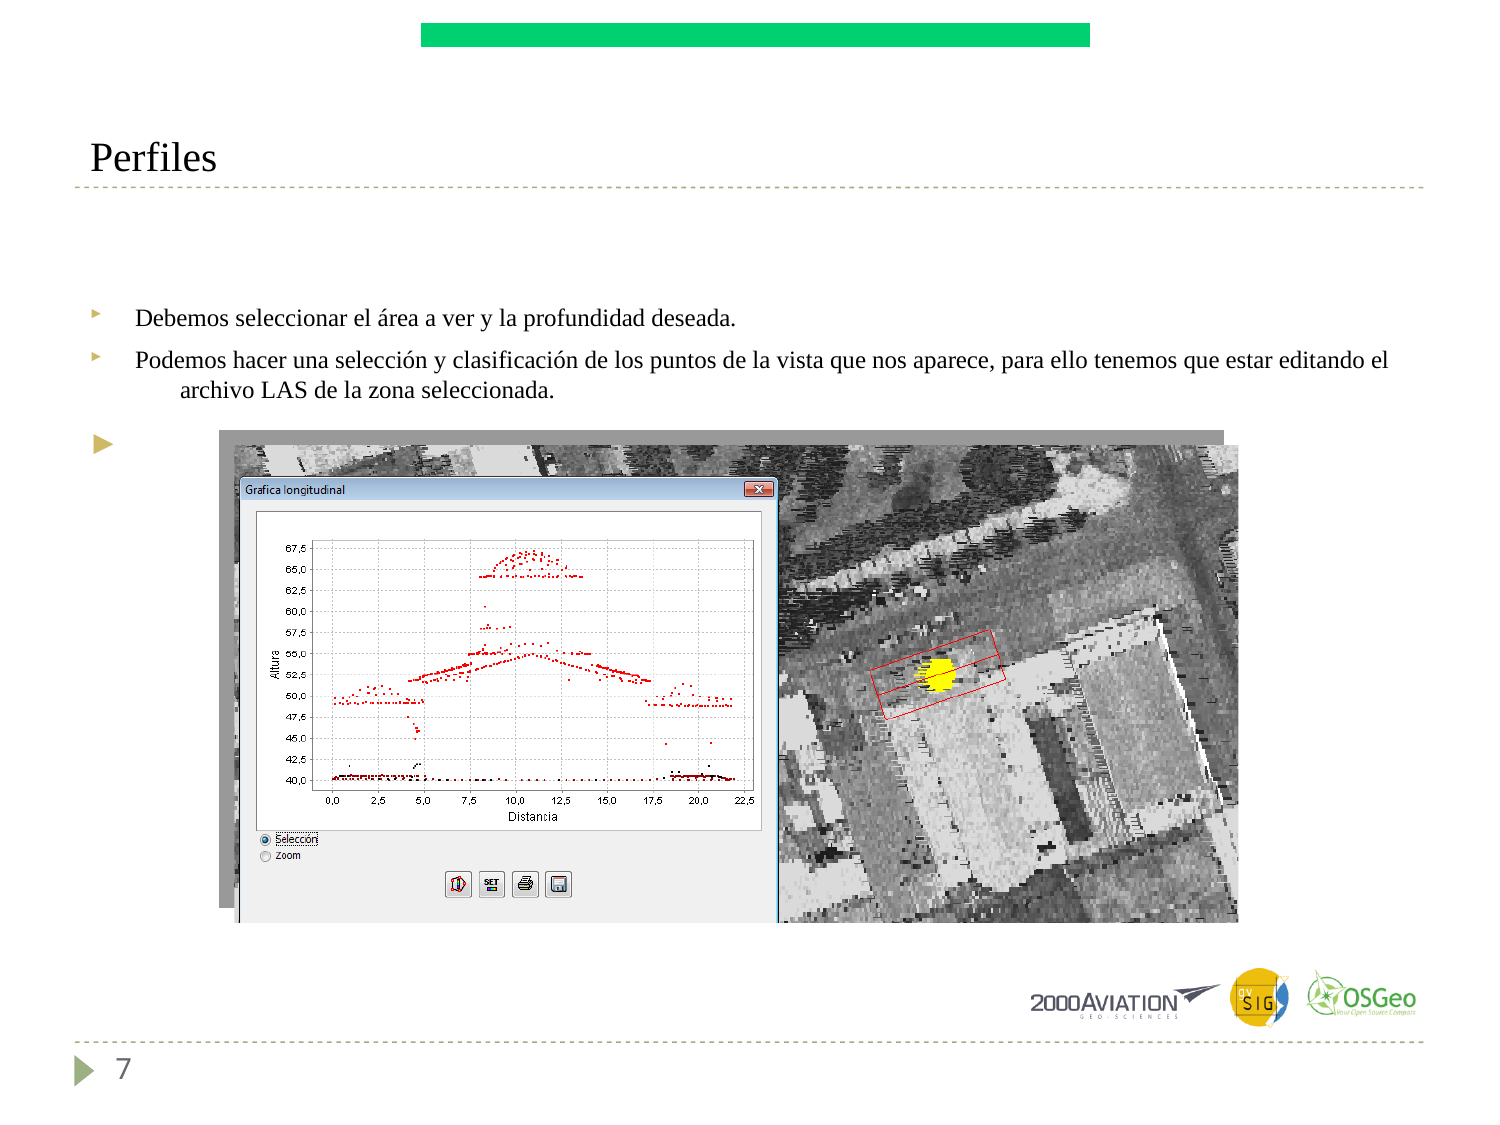

# Perfiles
Debemos seleccionar el área a ver y la profundidad deseada.
Podemos hacer una selección y clasificación de los puntos de la vista que nos aparece, para ello tenemos que estar editando el archivo LAS de la zona seleccionada.